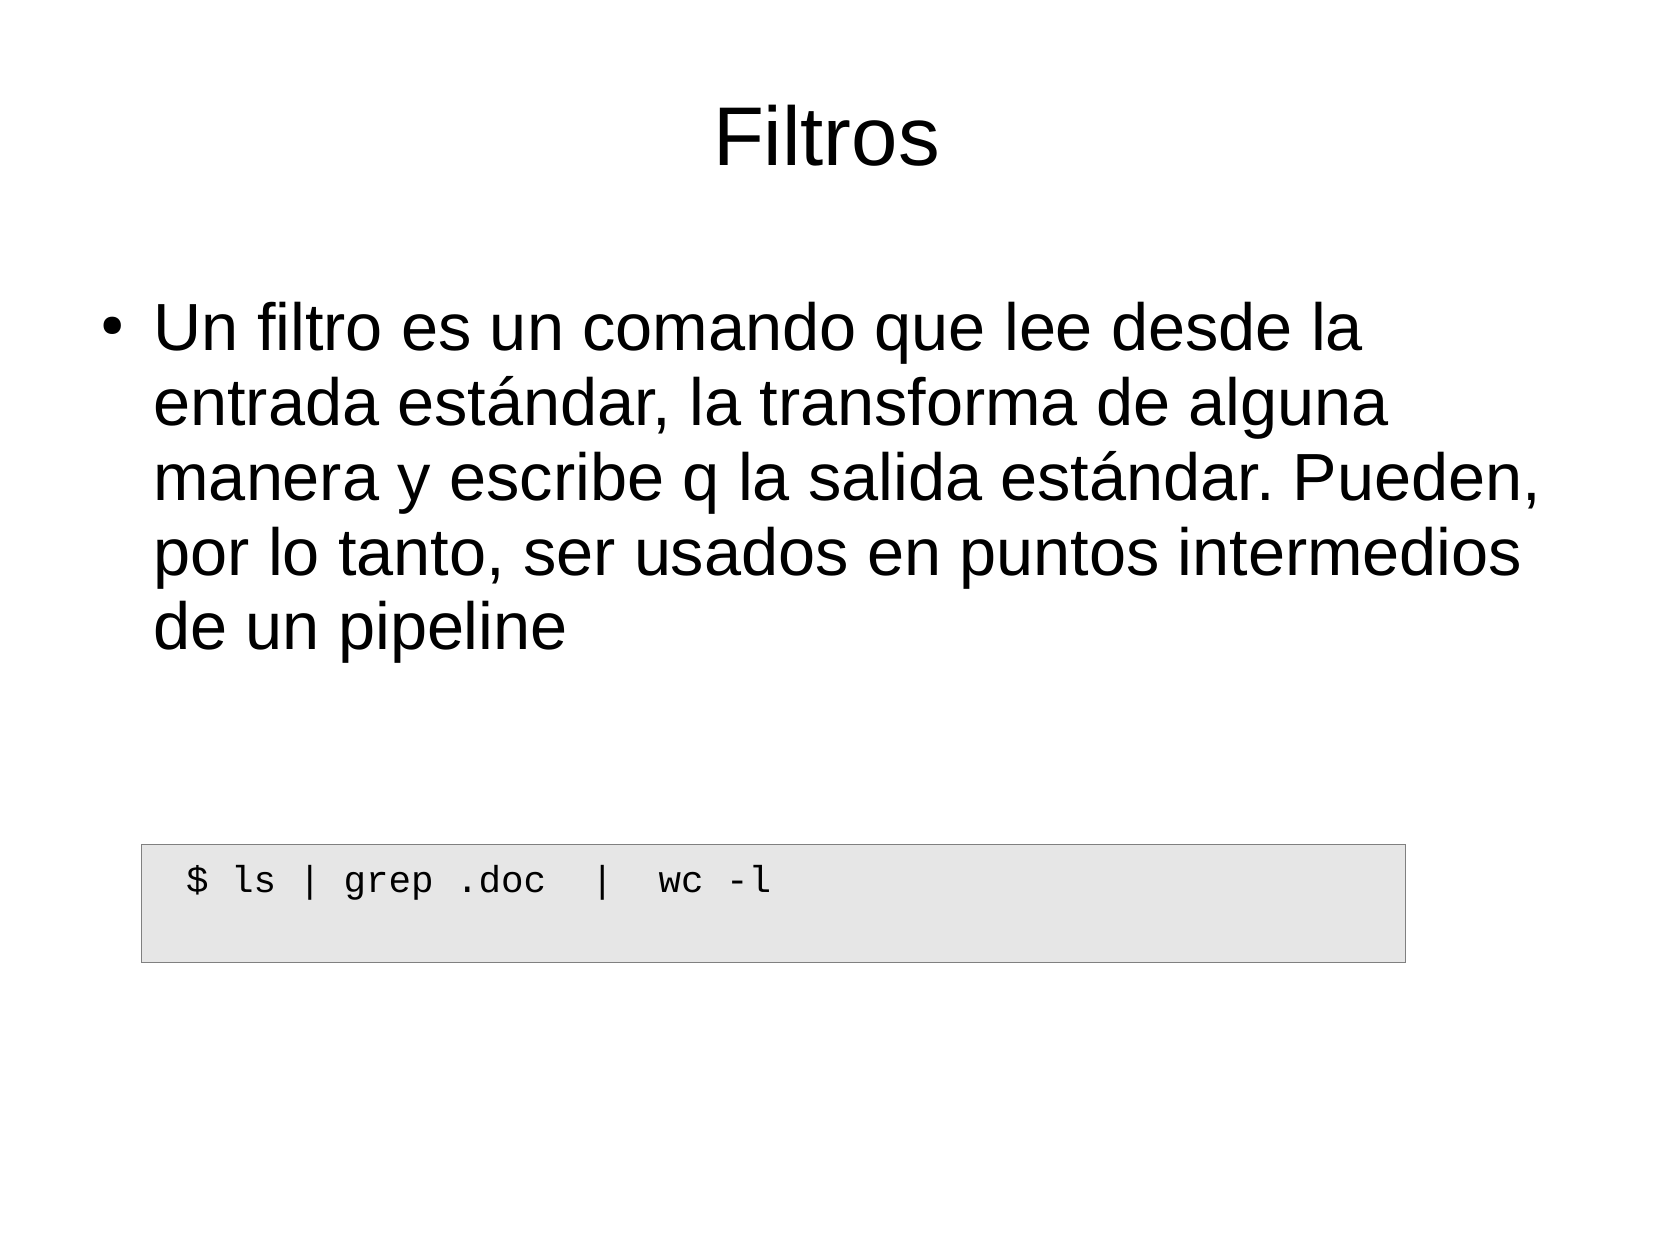

# Filtros
Un filtro es un comando que lee desde la entrada estándar, la transforma de alguna manera y escribe q la salida estándar. Pueden, por lo tanto, ser usados en puntos intermedios de un pipeline
$ ls | grep .doc | wc -l